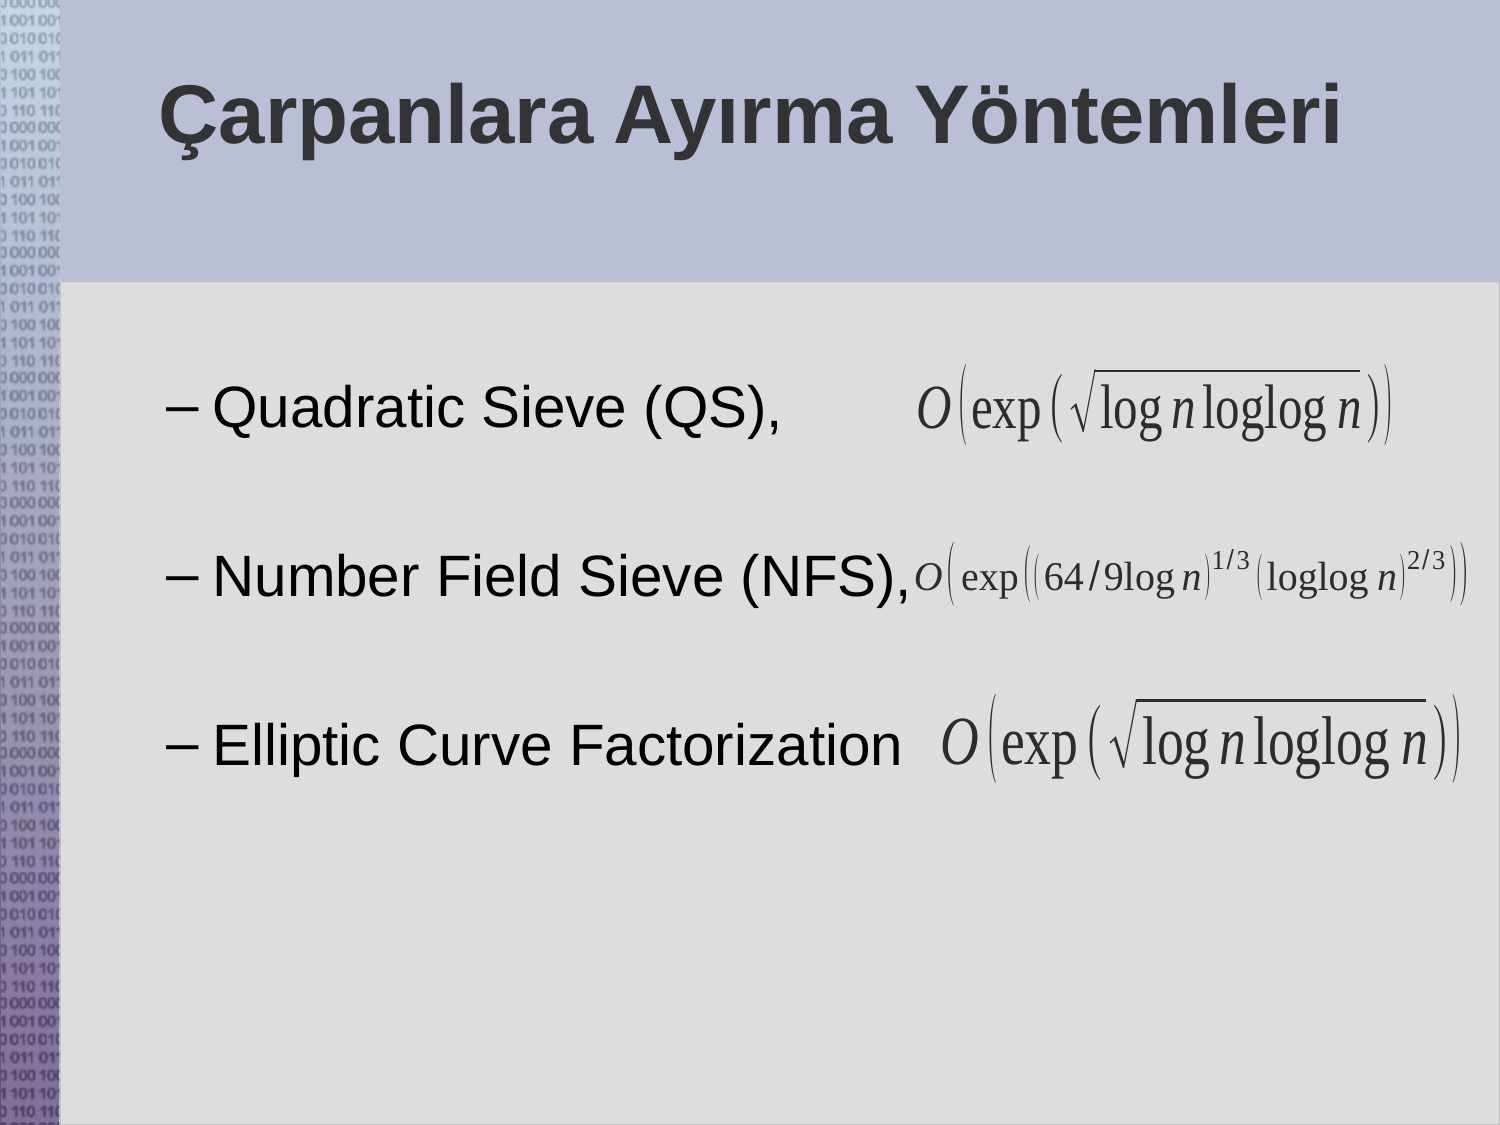

# Çarpanlara Ayırma Yöntemleri
Quadratic Sieve (QS),
Number Field Sieve (NFS),
Elliptic Curve Factorization